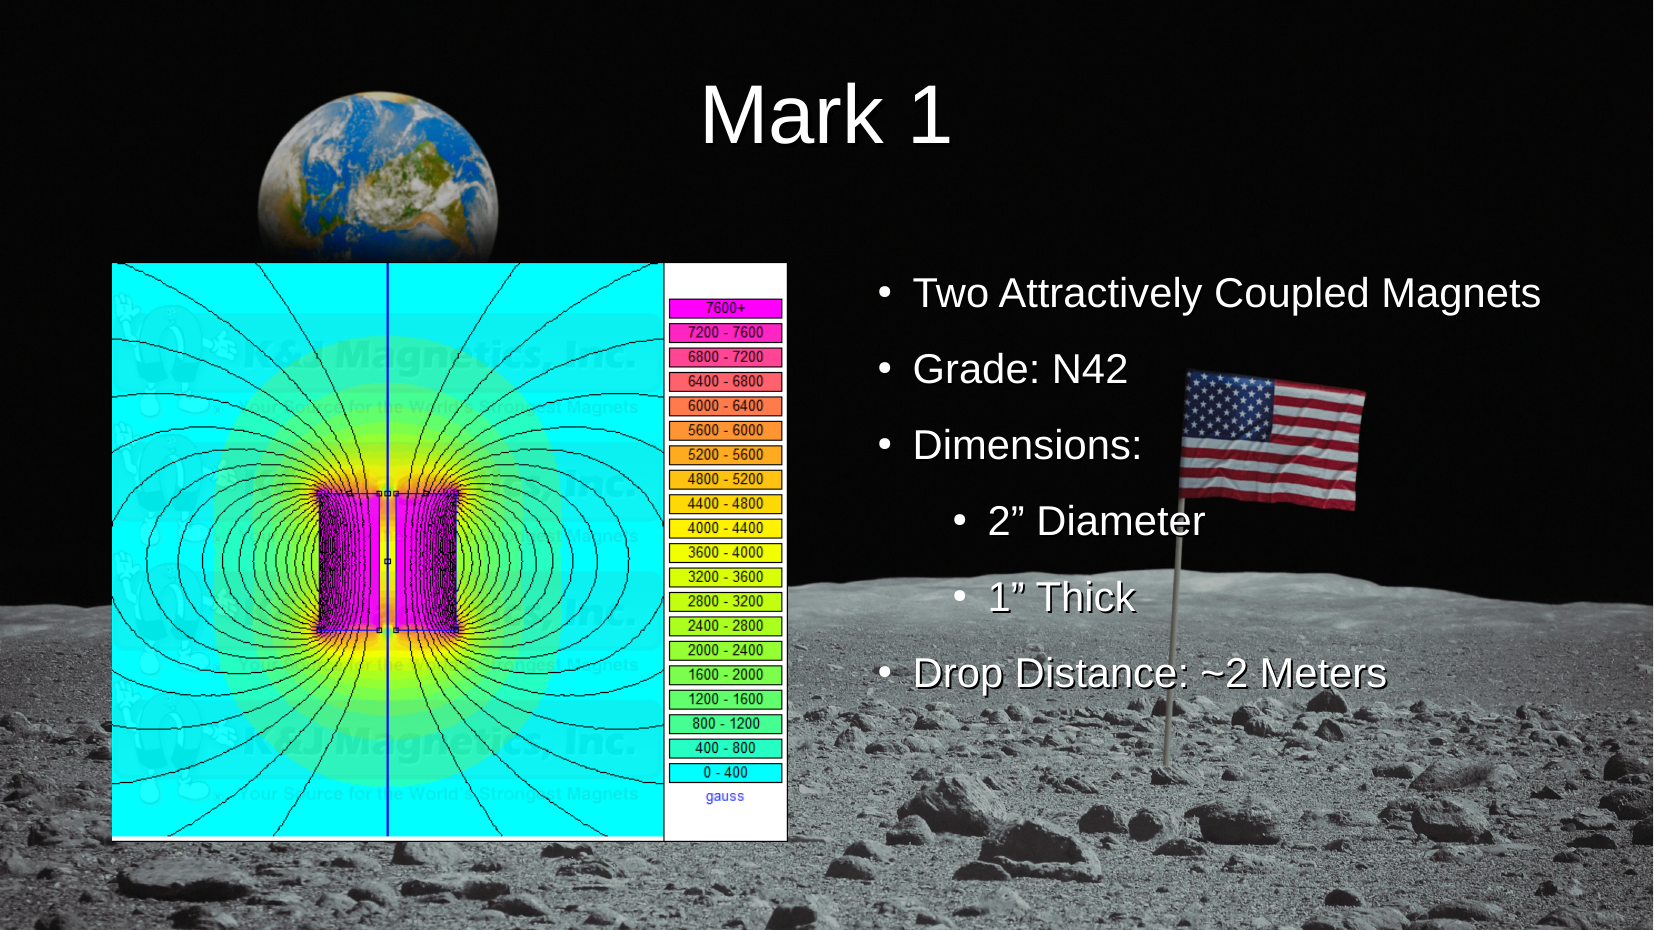

# Mark 1
Two Attractively Coupled Magnets
Grade: N42
Dimensions:
2” Diameter
1” Thick
Drop Distance: ~2 Meters